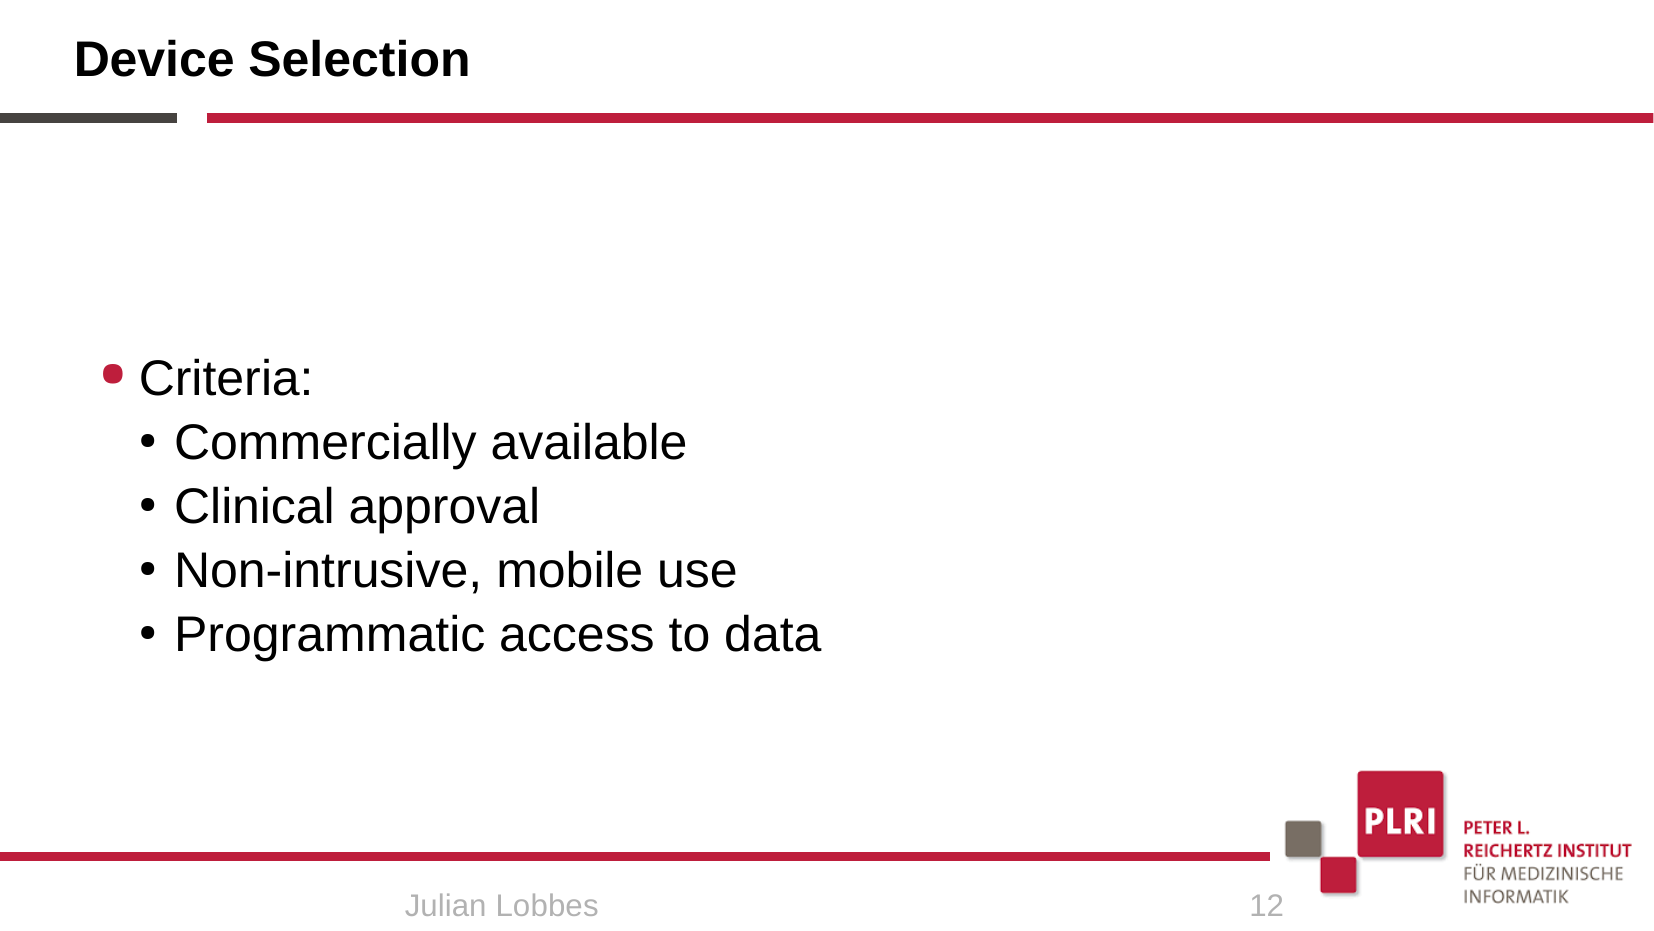

Device Selection
Criteria:
Commercially available
Clinical approval
Non-intrusive, mobile use
Programmatic access to data
Julian Lobbes